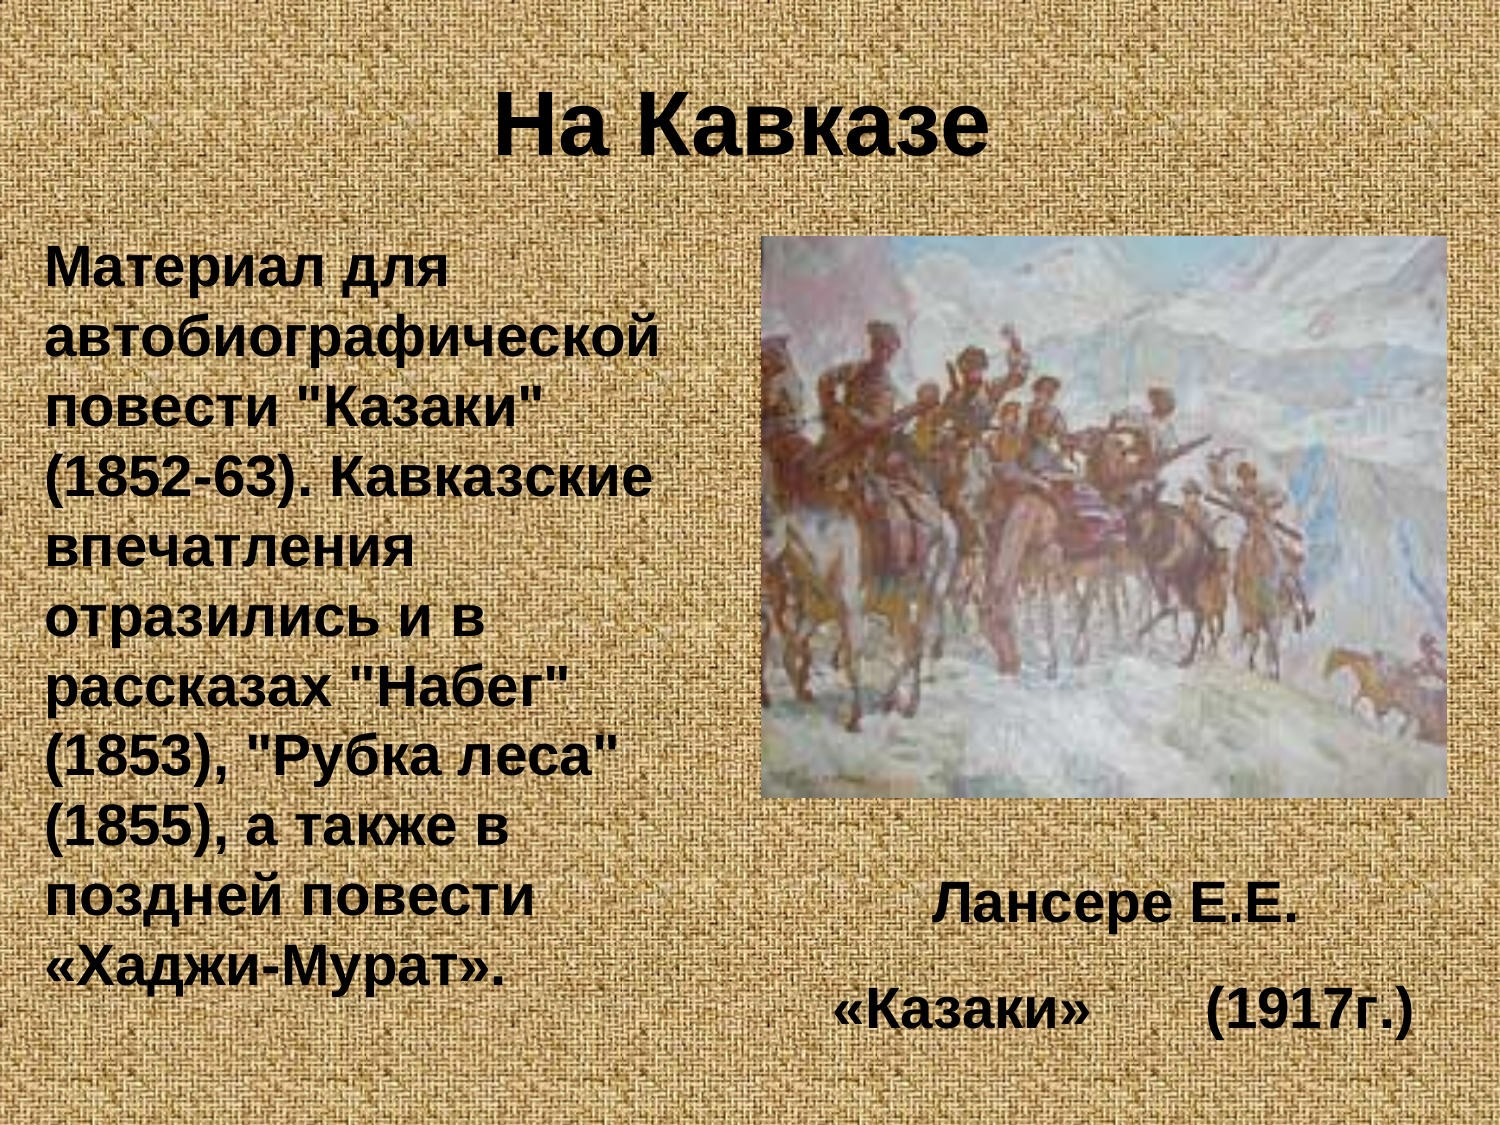

# На Кавказе
Материал для автобиографической повести "Казаки"
(1852-63). Кавказские впечатления отразились и в рассказах "Набег" (1853), "Рубка леса" (1855), а также в поздней повести «Хаджи-Мурат».
Лансере Е.Е.
 «Казаки» (1917г.)